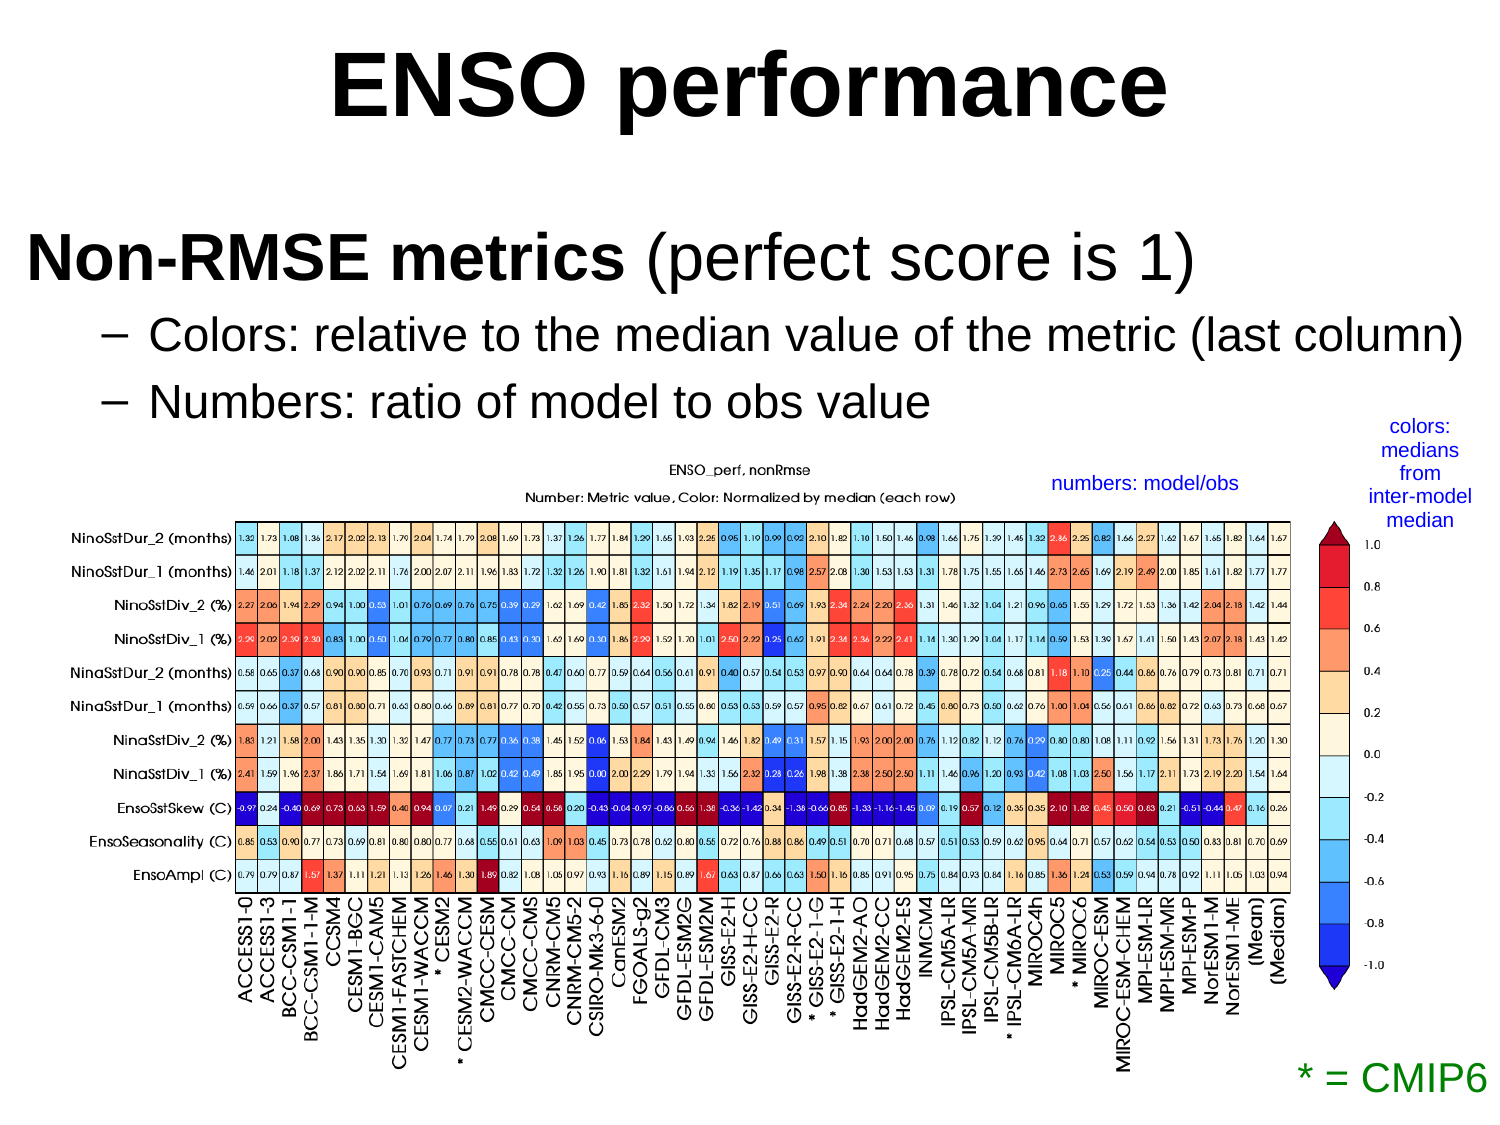

# ENSO performance
Non-RMSE metrics (perfect score is 1)
Colors: relative to the median value of the metric (last column)
Numbers: ratio of model to obs value
colors:
medians
from
inter-model
median
numbers: model/obs
* = CMIP6